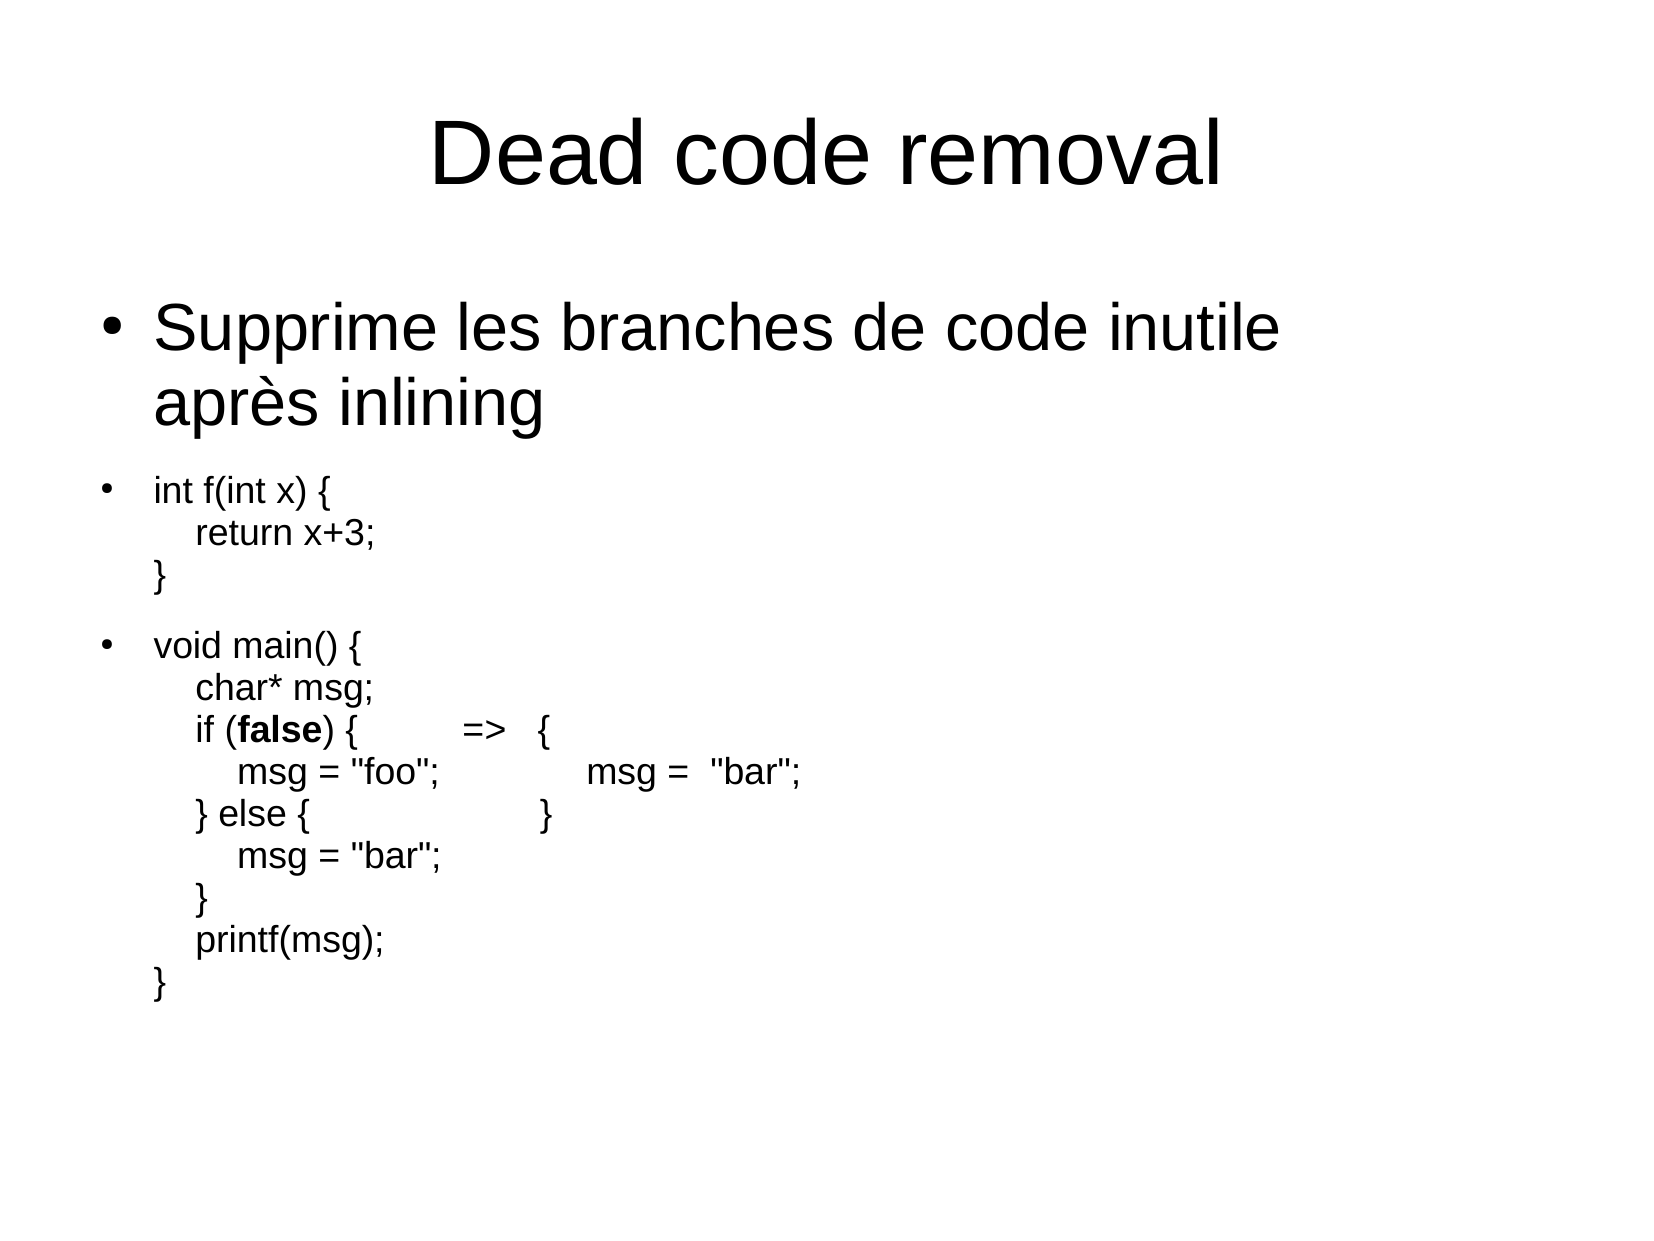

# Dead code removal
Supprime les branches de code inutile
après inlining
int f(int x) {
 return x+3;
}
void main() {
 char* msg;
 if (false) { => {
 msg = "foo"; msg =  "bar";
 } else { }
 msg = "bar";
 }
 printf(msg);
}